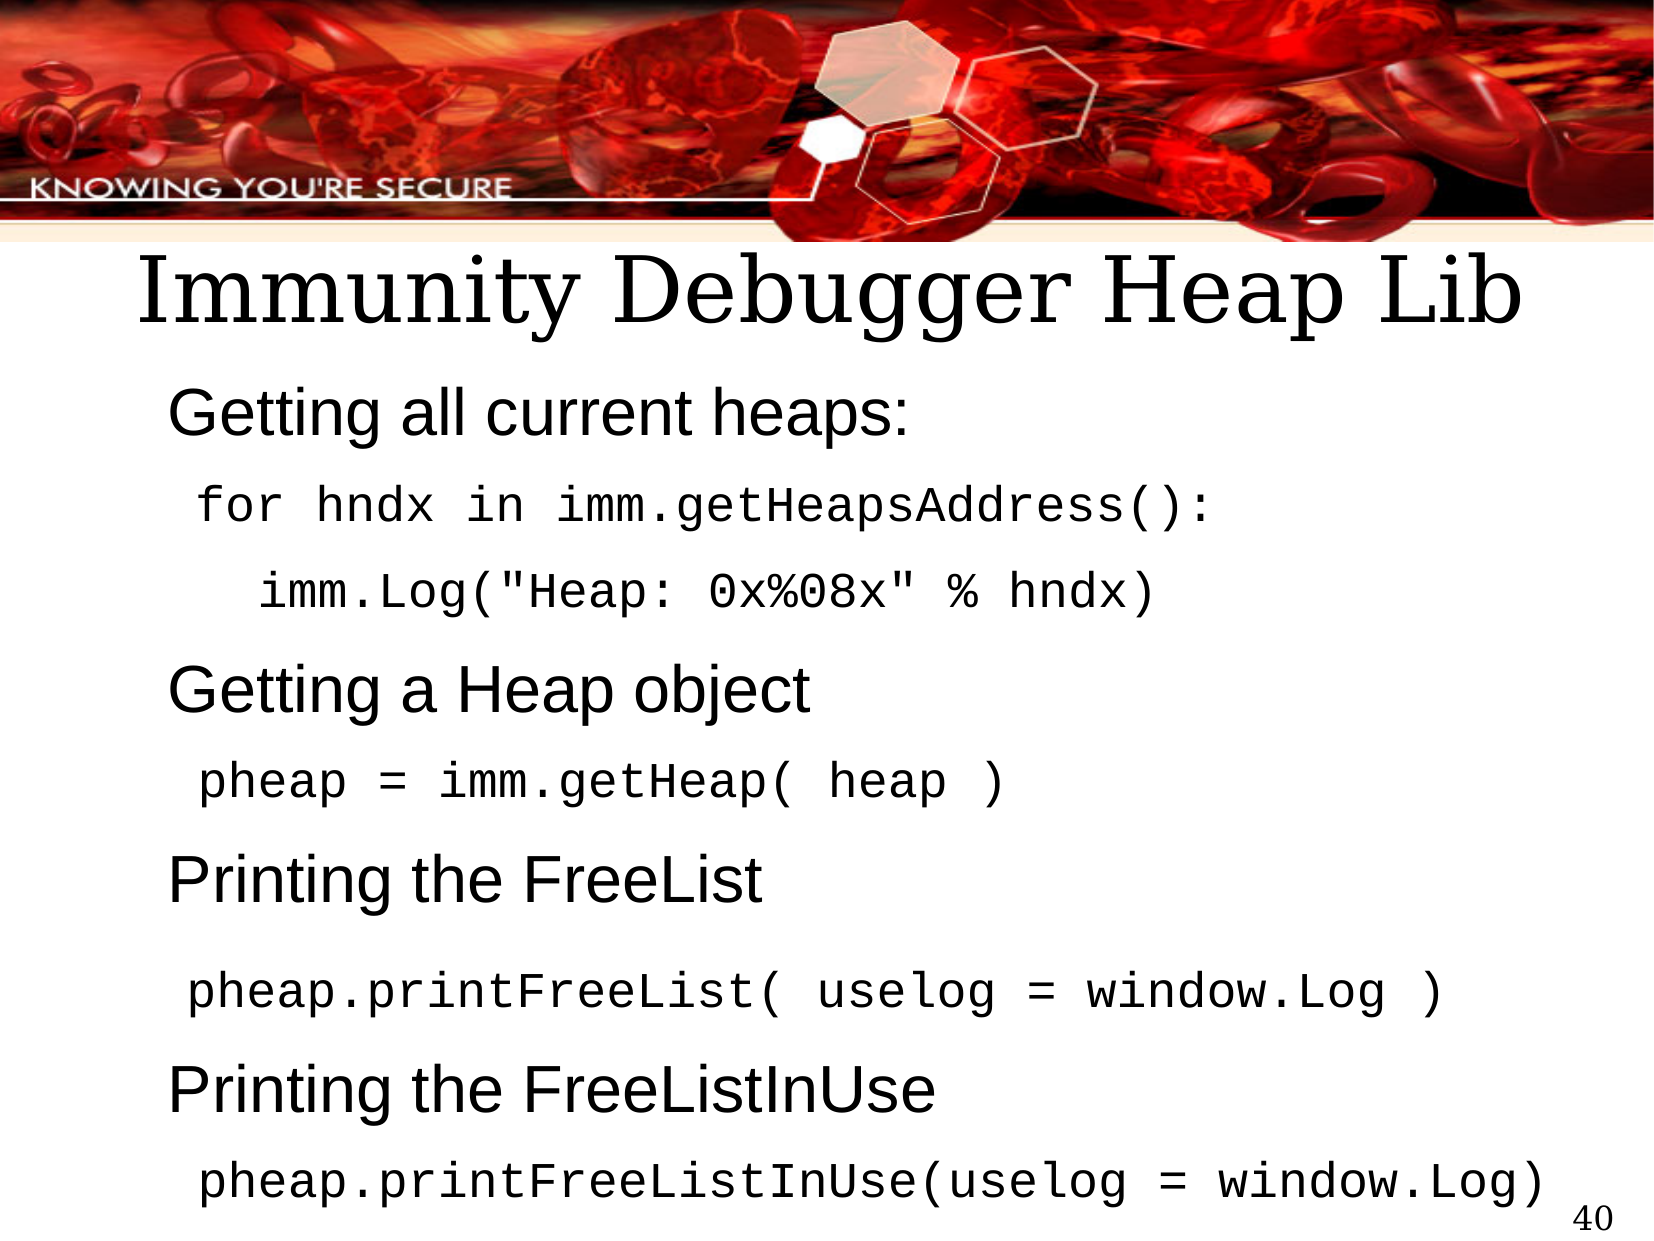

# Immunity Debugger Heap Lib
Getting all current heaps:
 for hndx in imm.getHeapsAddress():
 imm.Log("Heap: 0x%08x" % hndx)
Getting a Heap object
 pheap = imm.getHeap( heap )
Printing the FreeList
 pheap.printFreeList( uselog = window.Log )
Printing the FreeListInUse
 pheap.printFreeListInUse(uselog = window.Log)